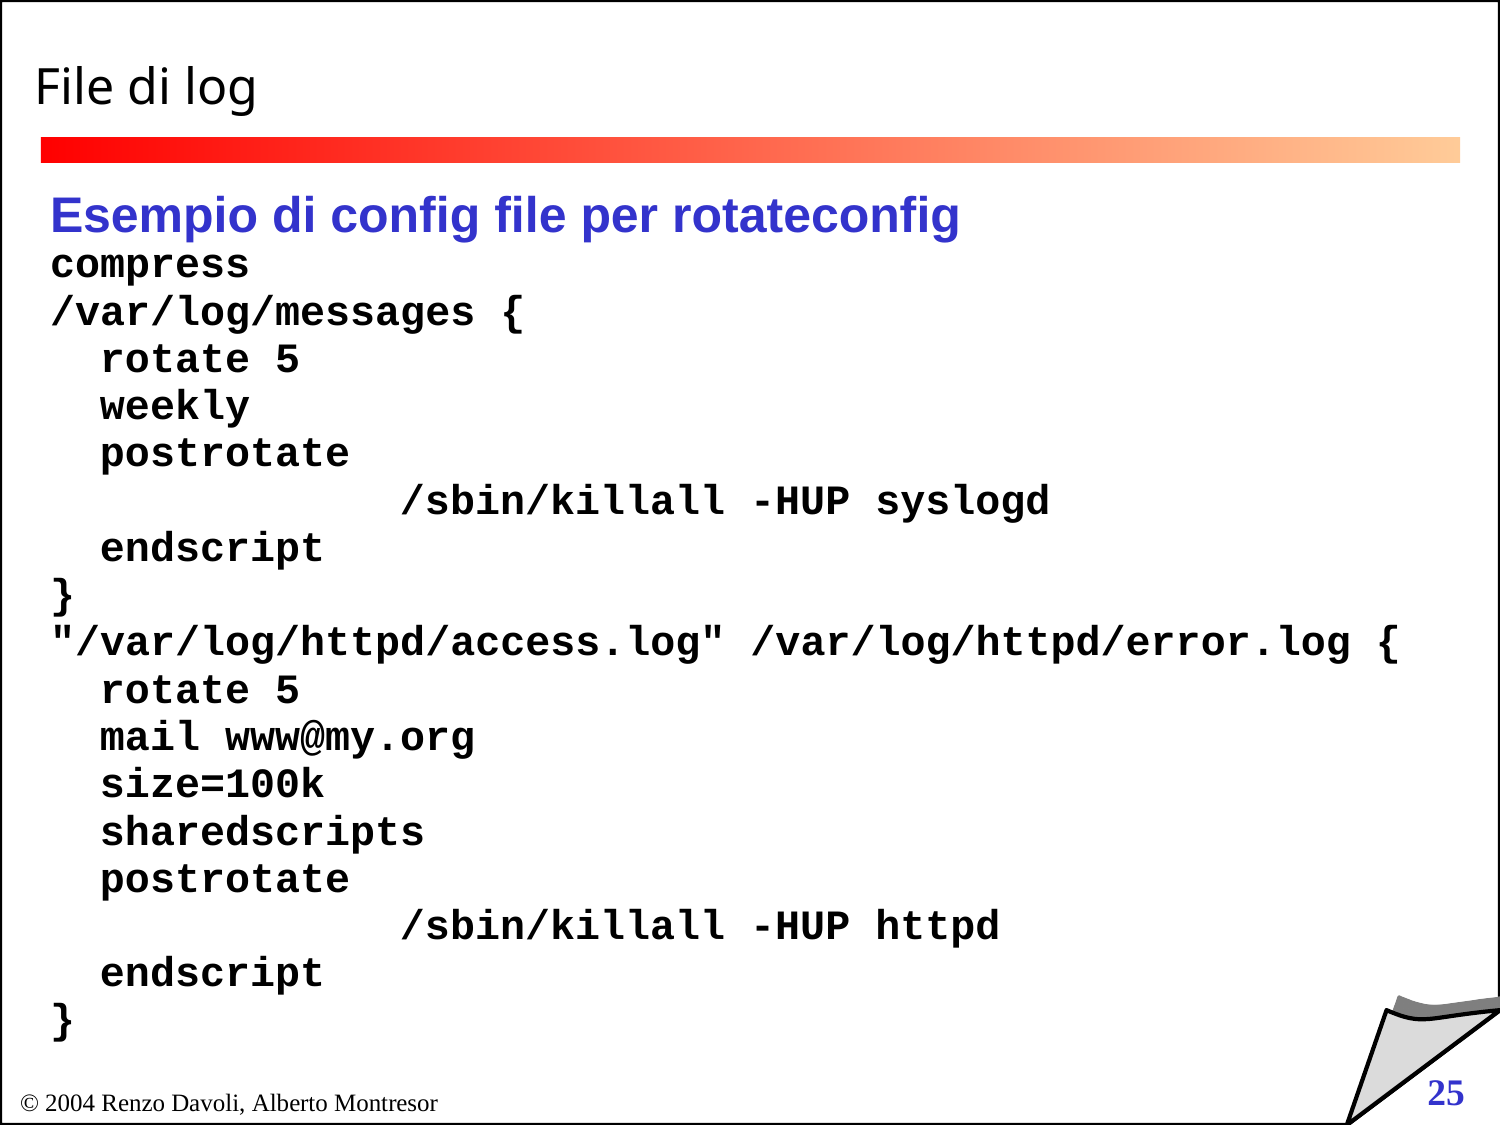

# File di log
Esempio di config file per rotateconfig
compress
/var/log/messages {
 rotate 5
 weekly
 postrotate
 /sbin/killall -HUP syslogd
 endscript
}
"/var/log/httpd/access.log" /var/log/httpd/error.log {
 rotate 5
 mail www@my.org
 size=100k
 sharedscripts
 postrotate
 /sbin/killall -HUP httpd
 endscript
}